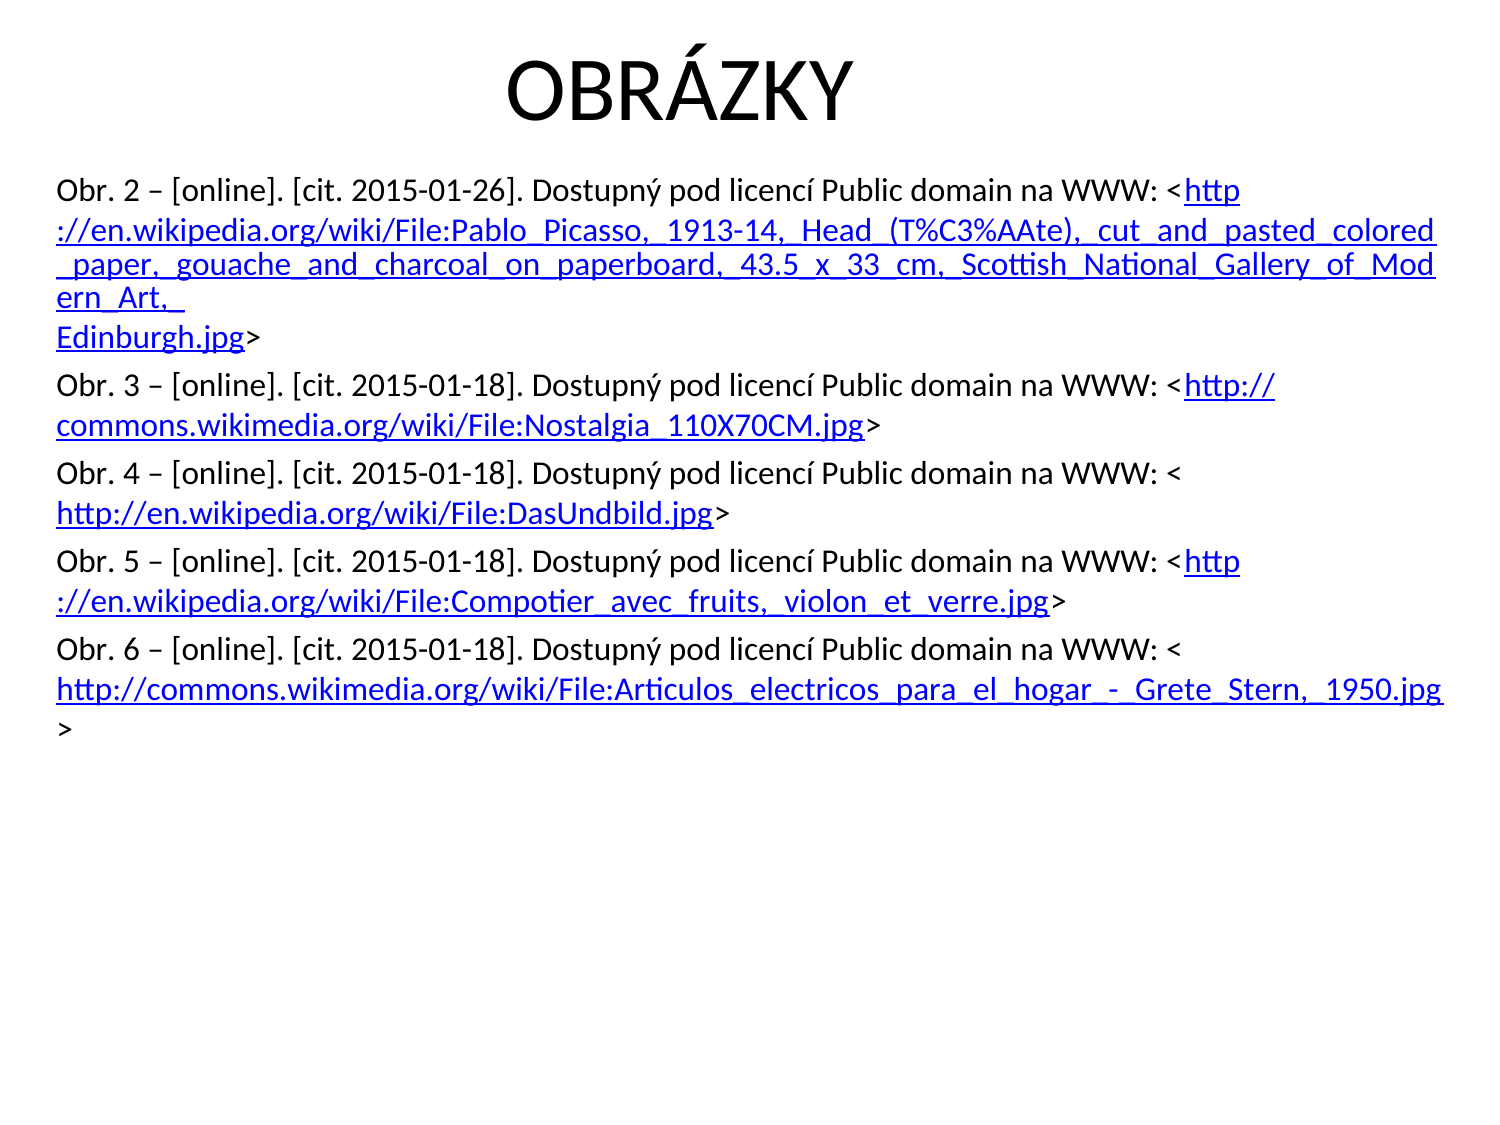

# OBRÁZKY
Obr. 2 – [online]. [cit. 2015-01-26]. Dostupný pod licencí Public domain na WWW: <http://en.wikipedia.org/wiki/File:Pablo_Picasso,_1913-14,_Head_(T%C3%AAte),_cut_and_pasted_colored_paper,_gouache_and_charcoal_on_paperboard,_43.5_x_33_cm,_Scottish_National_Gallery_of_Modern_Art,_Edinburgh.jpg>
Obr. 3 – [online]. [cit. 2015-01-18]. Dostupný pod licencí Public domain na WWW: <http://commons.wikimedia.org/wiki/File:Nostalgia_110X70CM.jpg>
Obr. 4 – [online]. [cit. 2015-01-18]. Dostupný pod licencí Public domain na WWW: <http://en.wikipedia.org/wiki/File:DasUndbild.jpg>
Obr. 5 – [online]. [cit. 2015-01-18]. Dostupný pod licencí Public domain na WWW: <http://en.wikipedia.org/wiki/File:Compotier_avec_fruits,_violon_et_verre.jpg>
Obr. 6 – [online]. [cit. 2015-01-18]. Dostupný pod licencí Public domain na WWW: <http://commons.wikimedia.org/wiki/File:Articulos_electricos_para_el_hogar_-_Grete_Stern,_1950.jpg>